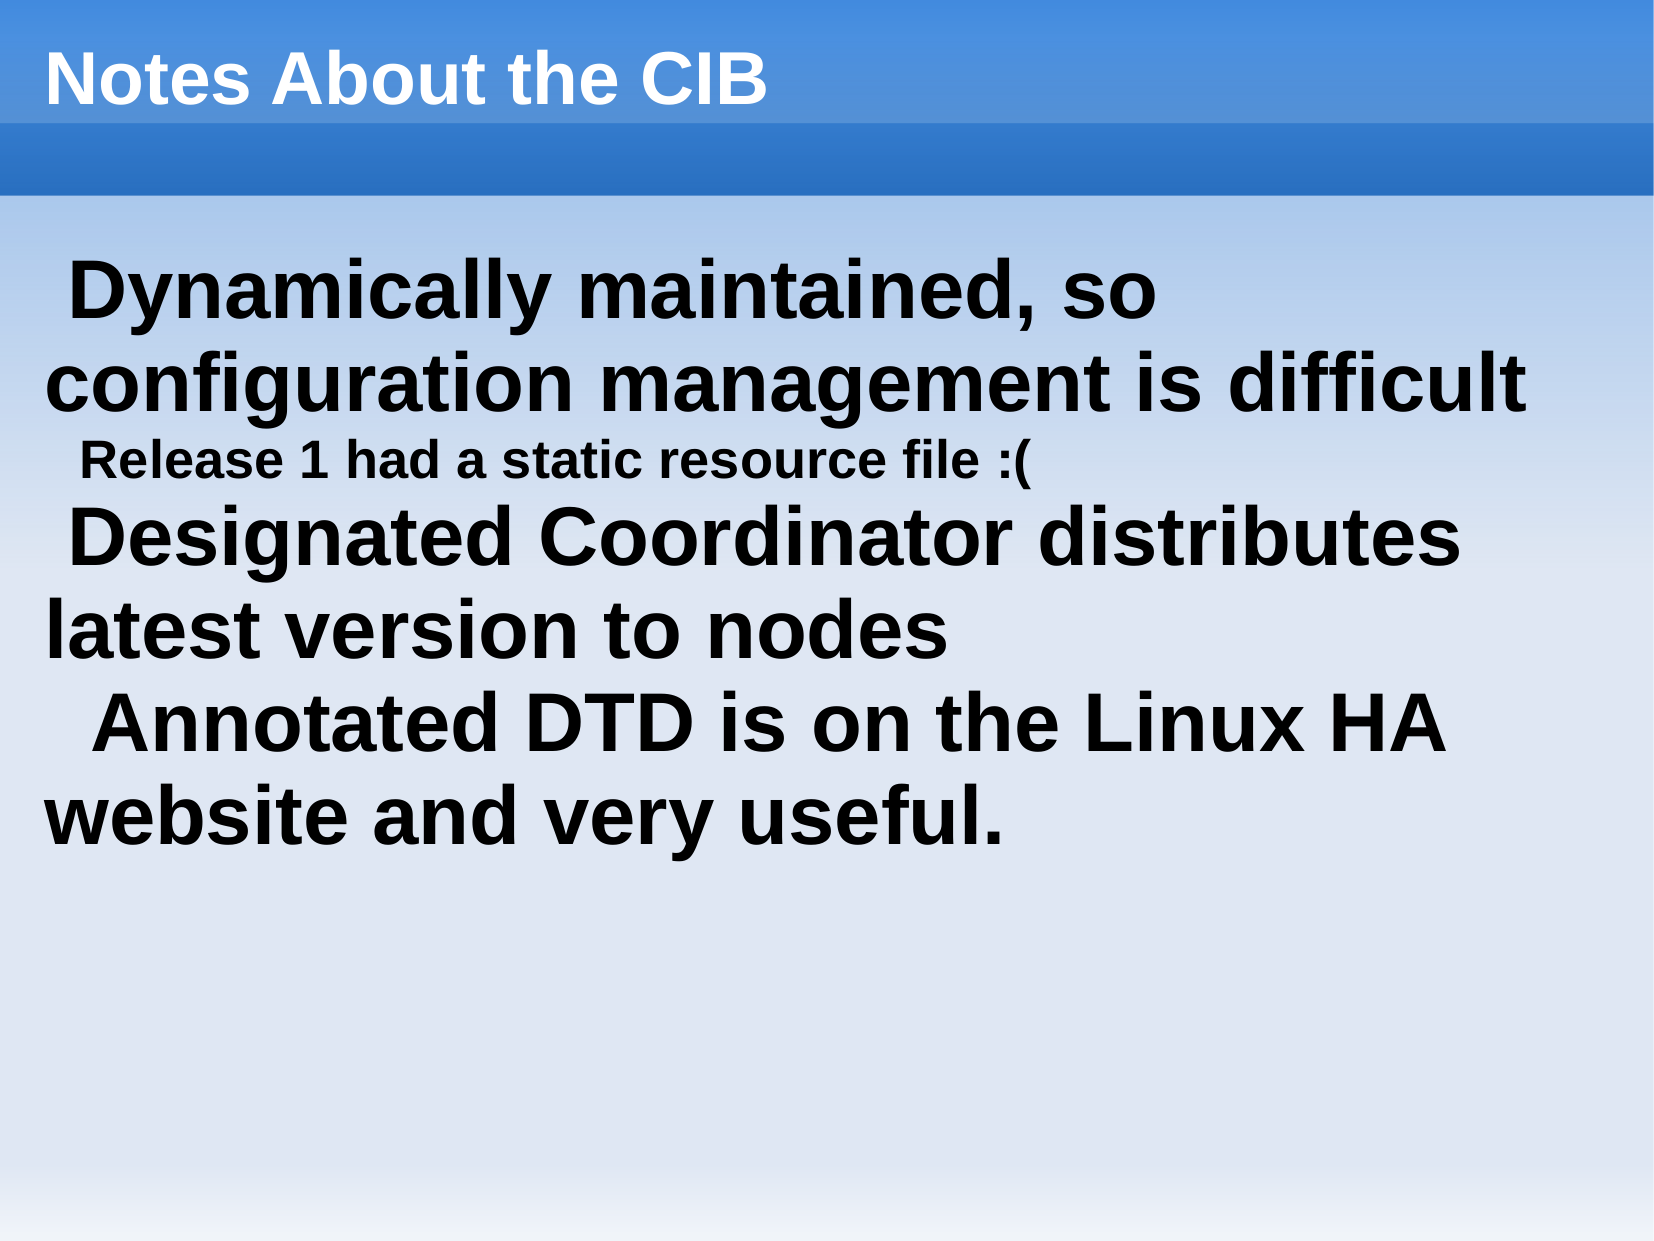

Notes About the CIB
 Dynamically maintained, so configuration management is difficult
Release 1 had a static resource file :(
 Designated Coordinator distributes latest version to nodes
 Annotated DTD is on the Linux HA website and very useful.